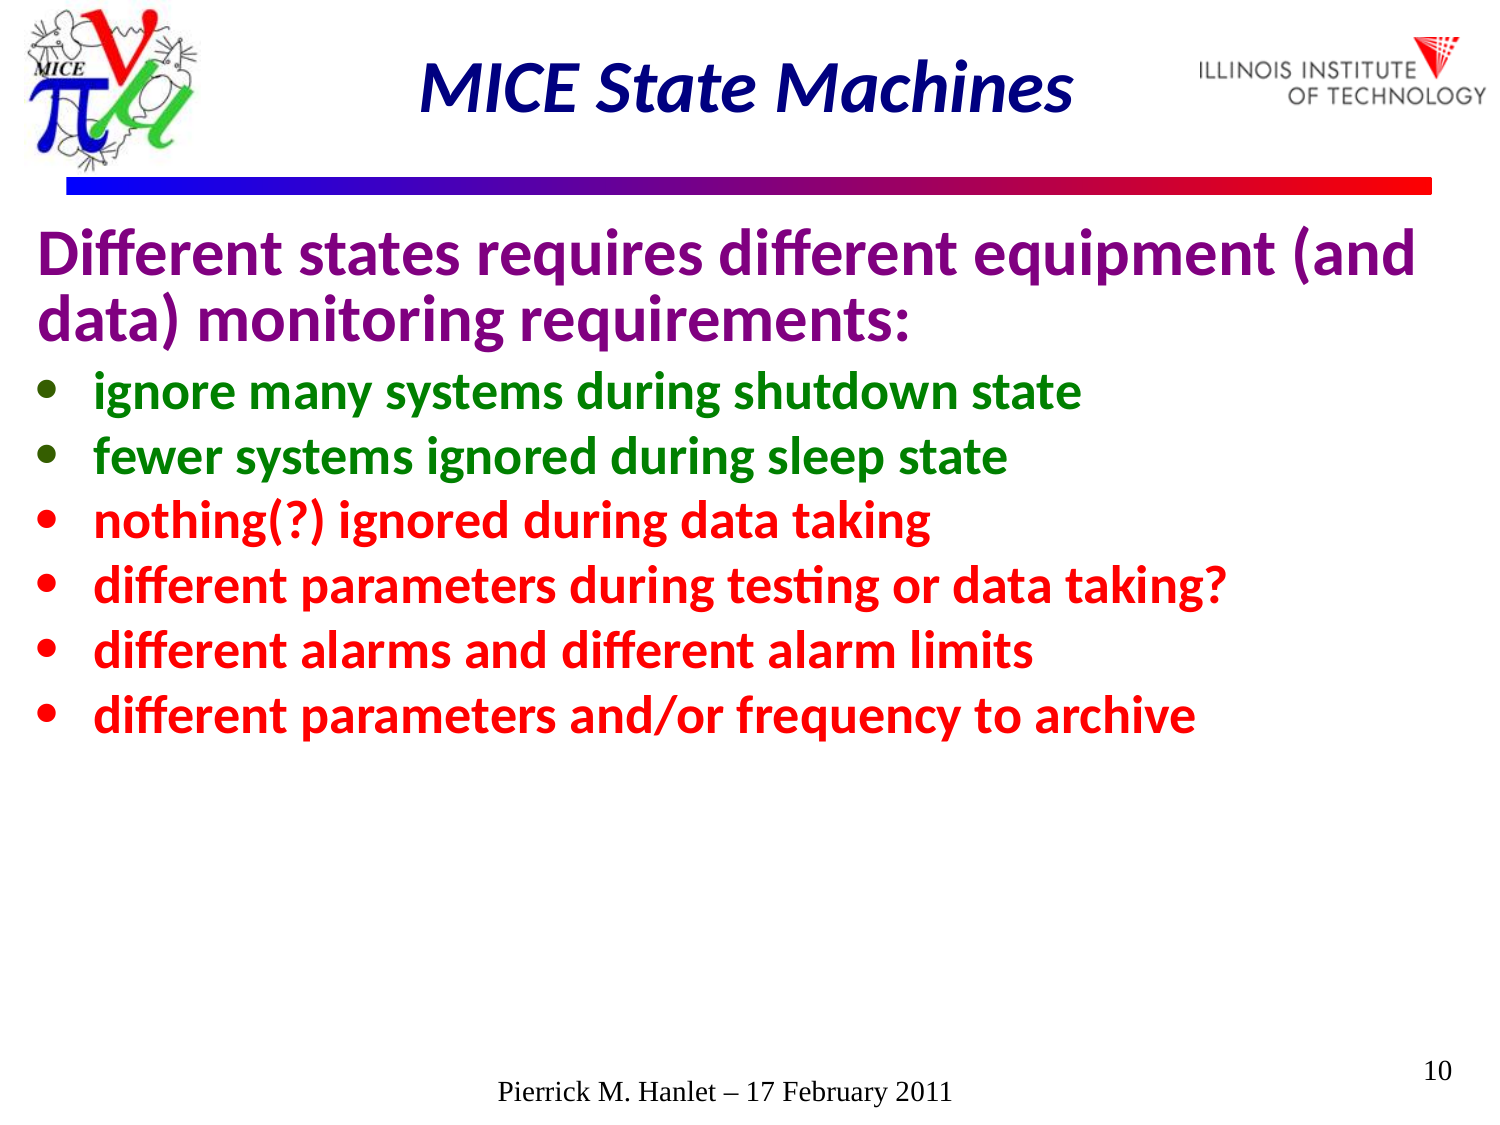

# MICE State Machines
Different states requires different equipment (and data) monitoring requirements:
ignore many systems during shutdown state
fewer systems ignored during sleep state
nothing(?) ignored during data taking
different parameters during testing or data taking?
different alarms and different alarm limits
different parameters and/or frequency to archive
10